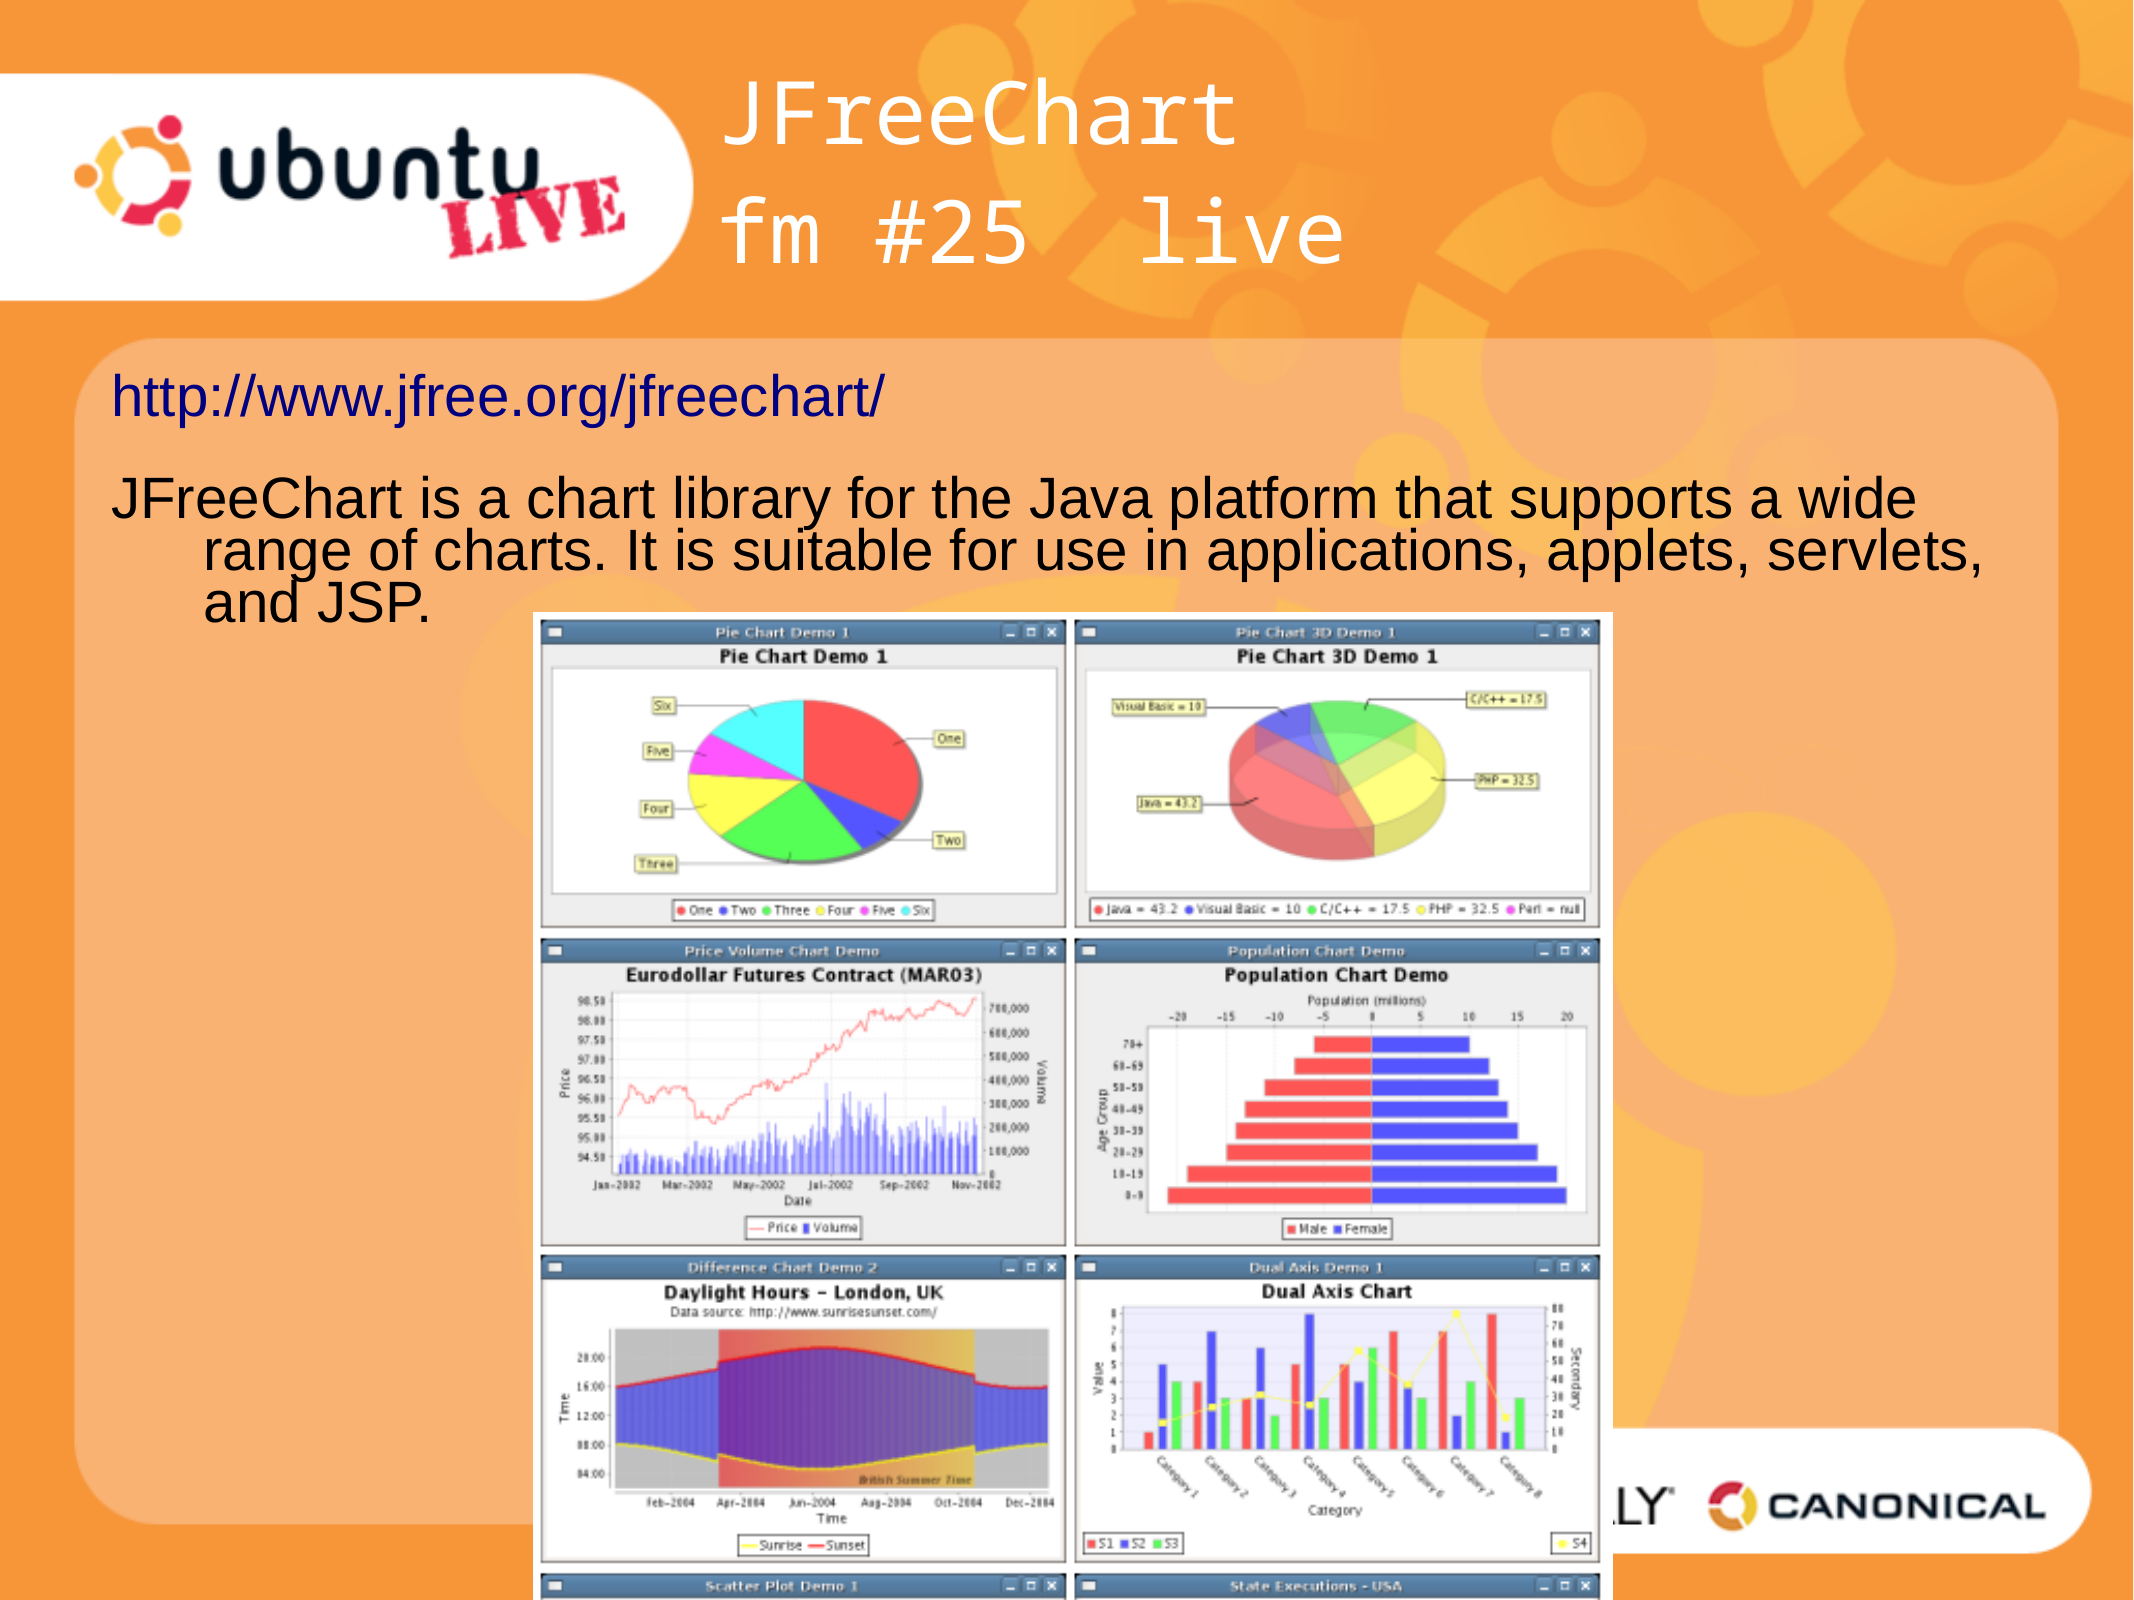

JFreeChart
fm #25 live
# http://www.jfree.org/jfreechart/
JFreeChart is a chart library for the Java platform that supports a wide range of charts. It is suitable for use in applications, applets, servlets, and JSP.